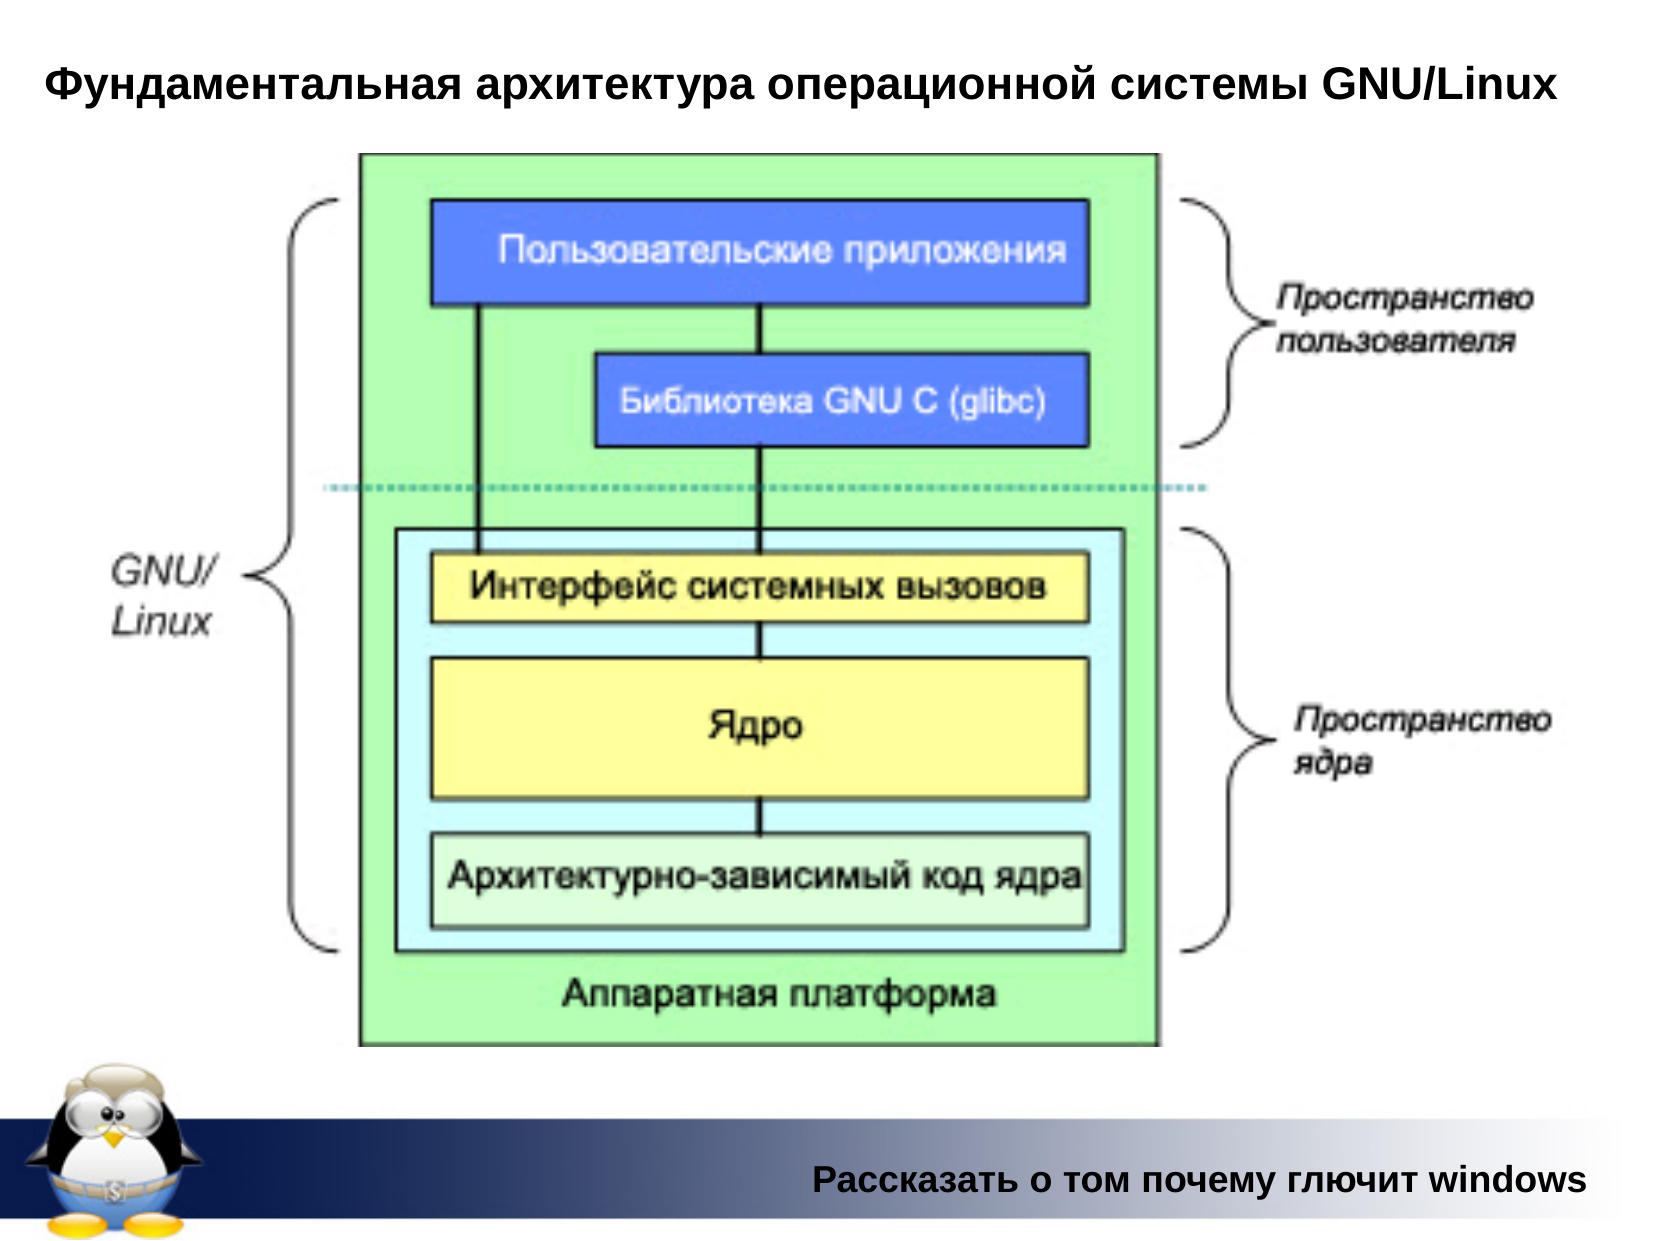

Фундаментальная архитектура операционной системы GNU/Linux
Рассказать о том почему глючит windows